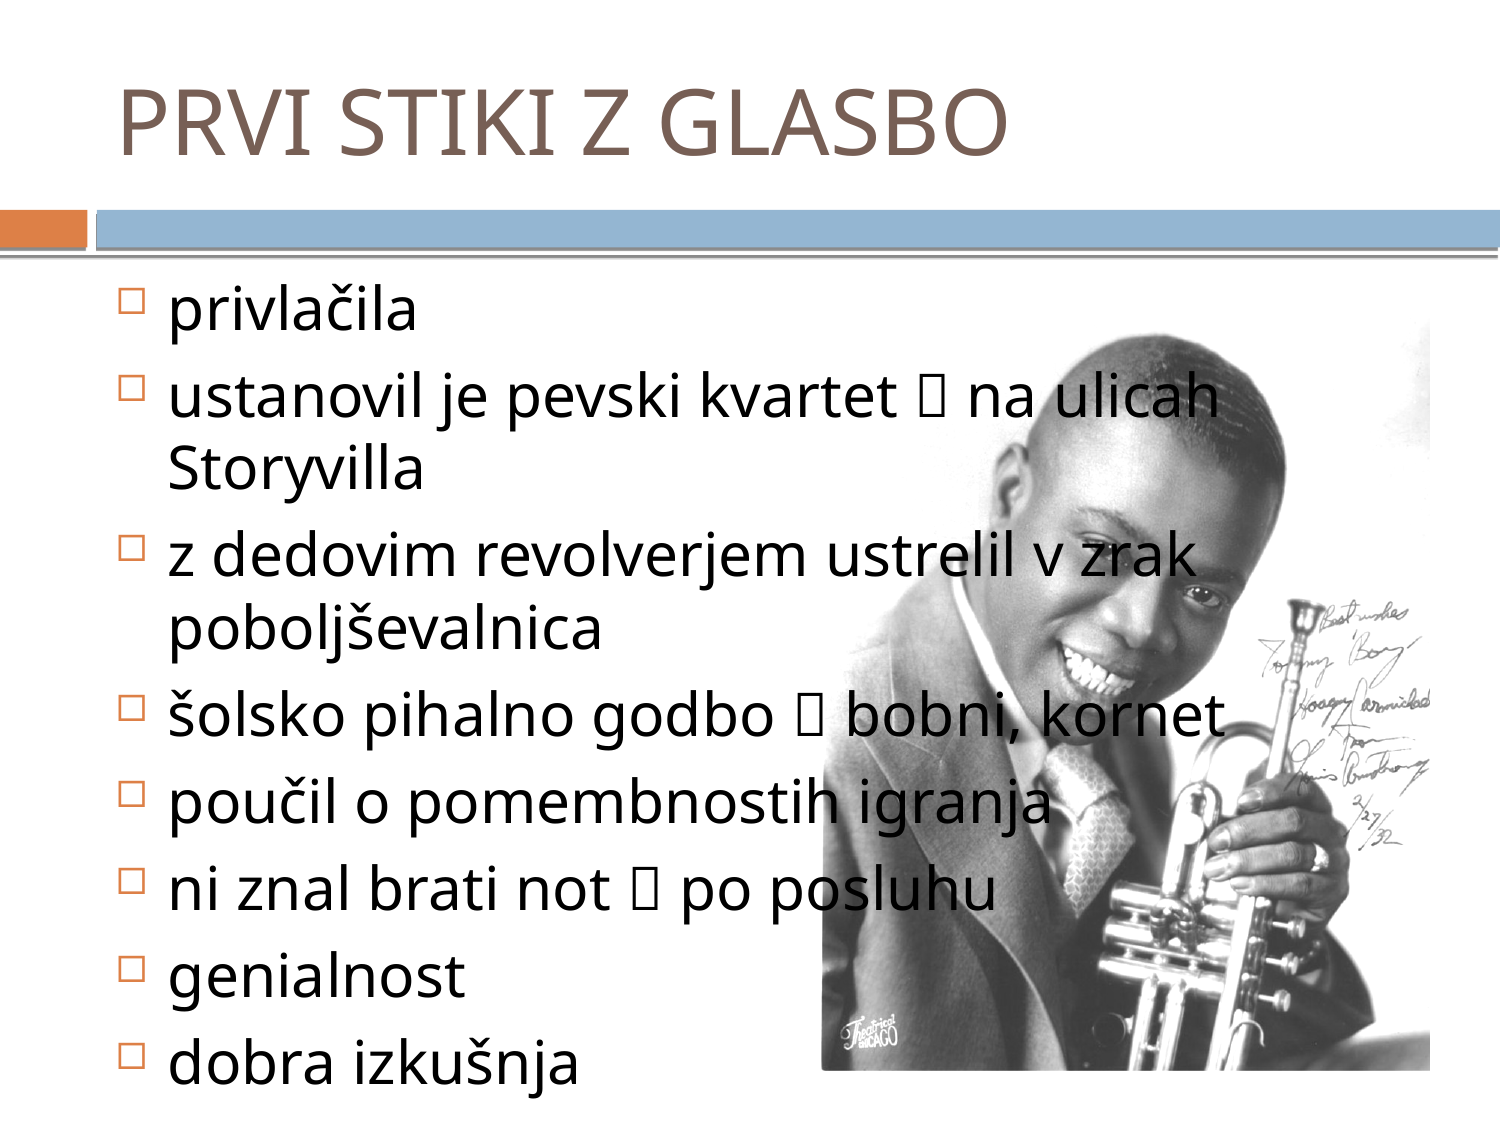

# PRVI STIKI Z GLASBO
privlačila
ustanovil je pevski kvartet  na ulicah Storyvilla
z dedovim revolverjem ustrelil v zrak poboljševalnica
šolsko pihalno godbo  bobni, kornet
poučil o pomembnostih igranja
ni znal brati not  po posluhu
genialnost
dobra izkušnja